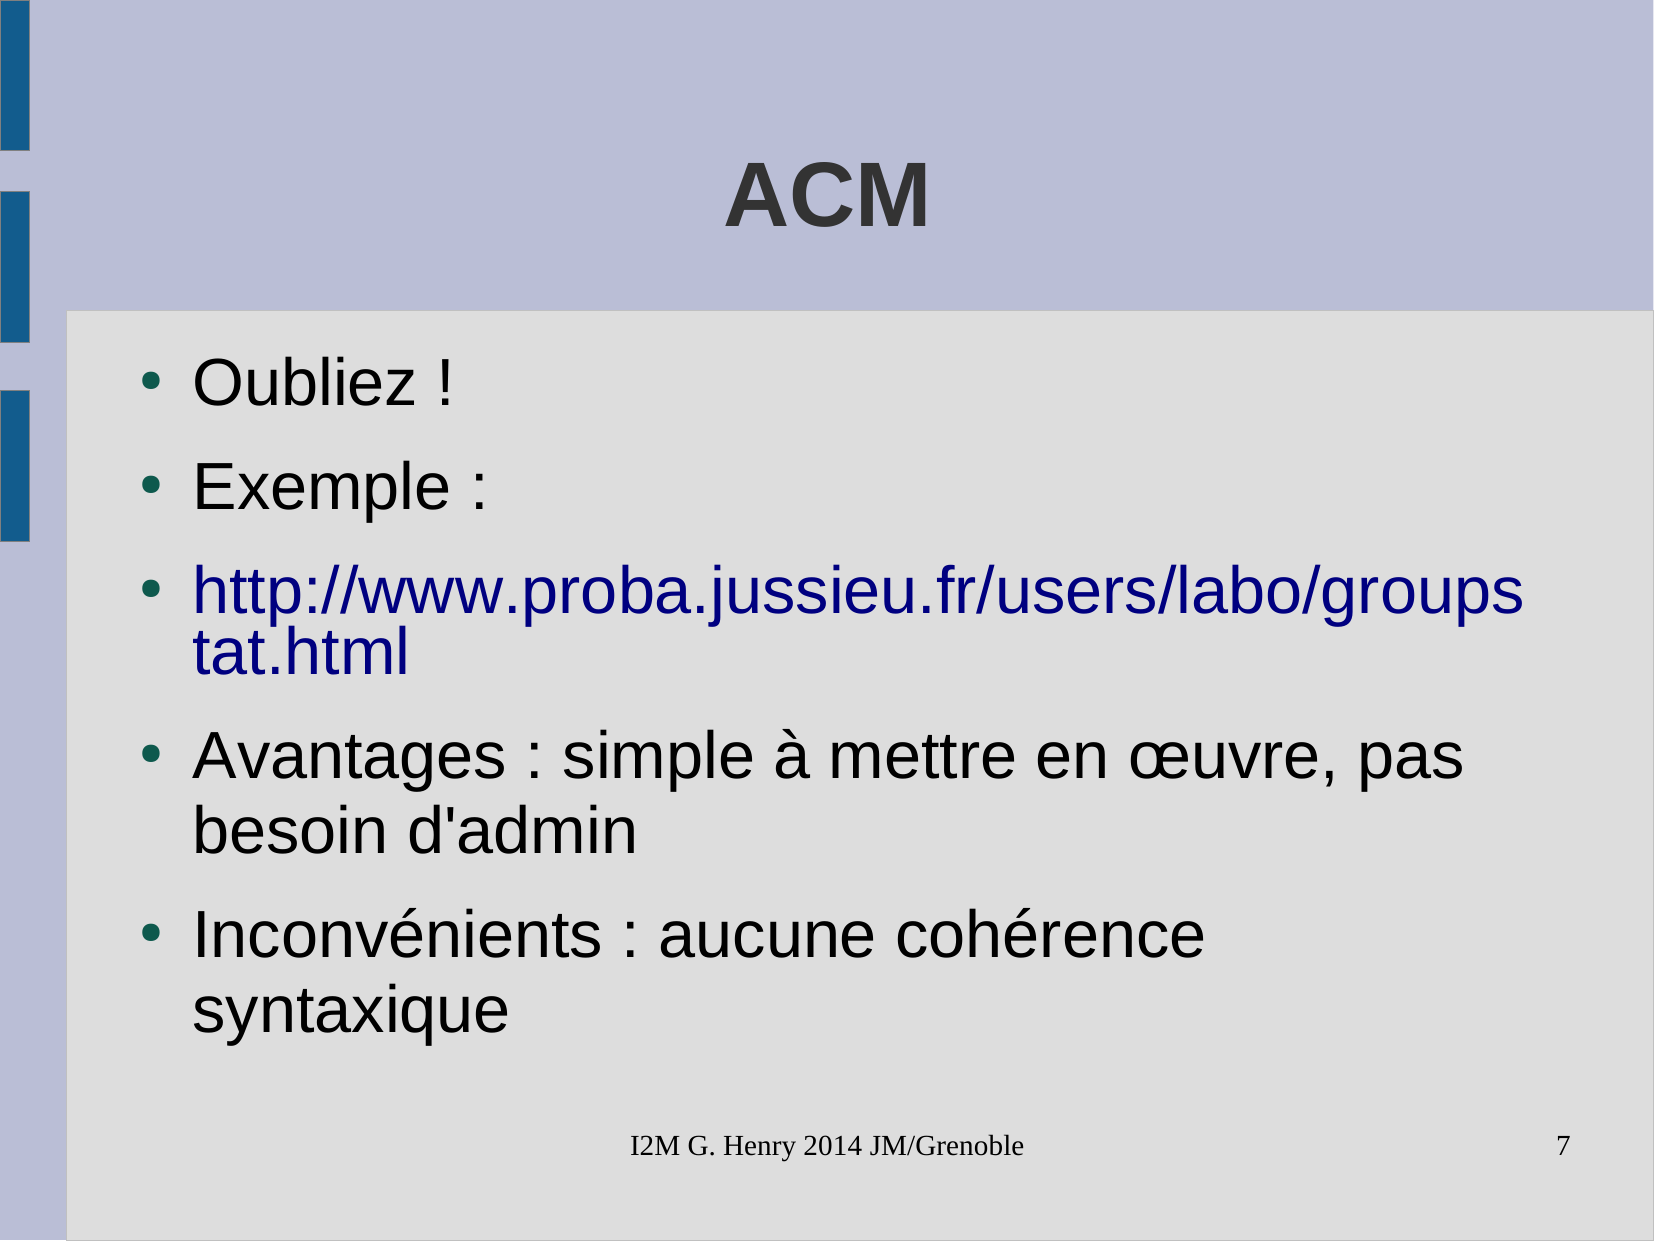

# ACM
Oubliez !
Exemple :
http://www.proba.jussieu.fr/users/labo/groupstat.html
Avantages : simple à mettre en œuvre, pas besoin d'admin
Inconvénients : aucune cohérence syntaxique
I2M G. Henry 2014 JM/Grenoble
7